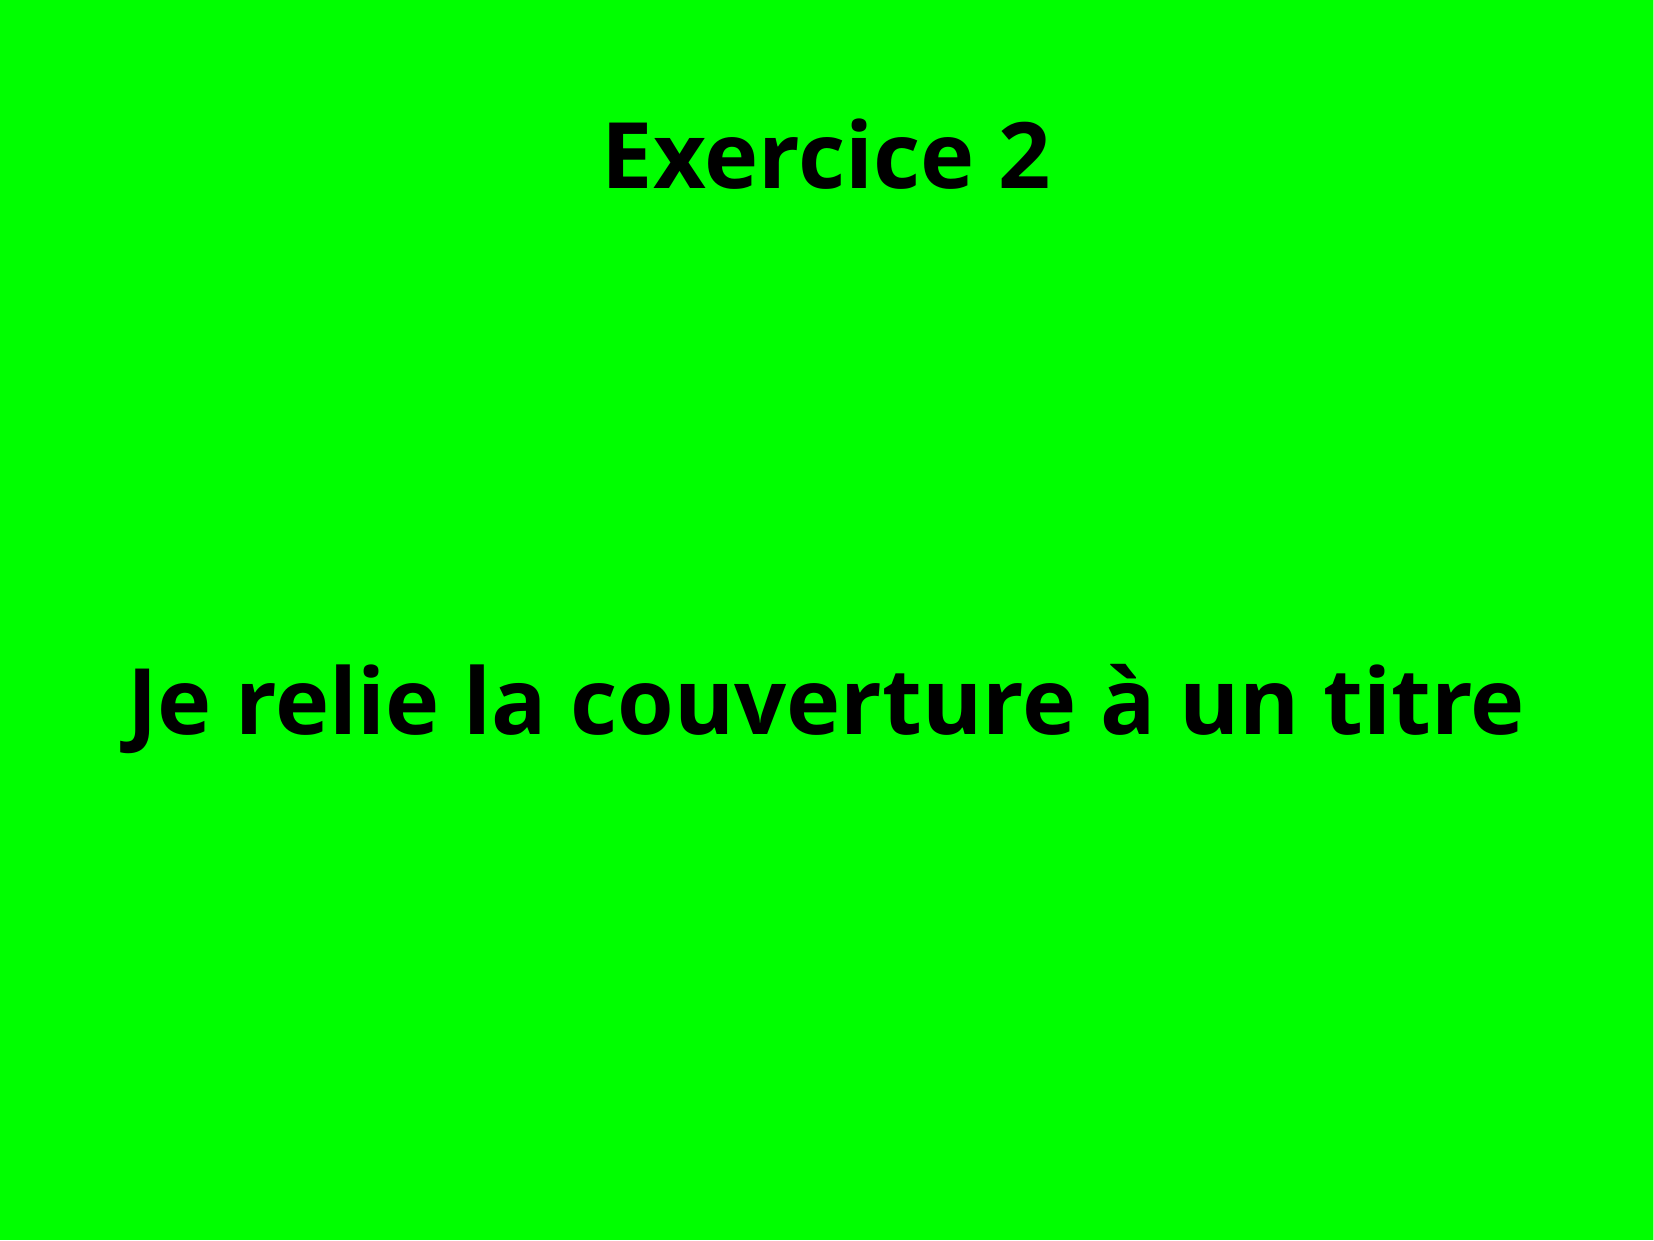

# Exercice 2
Je relie la couverture à un titre